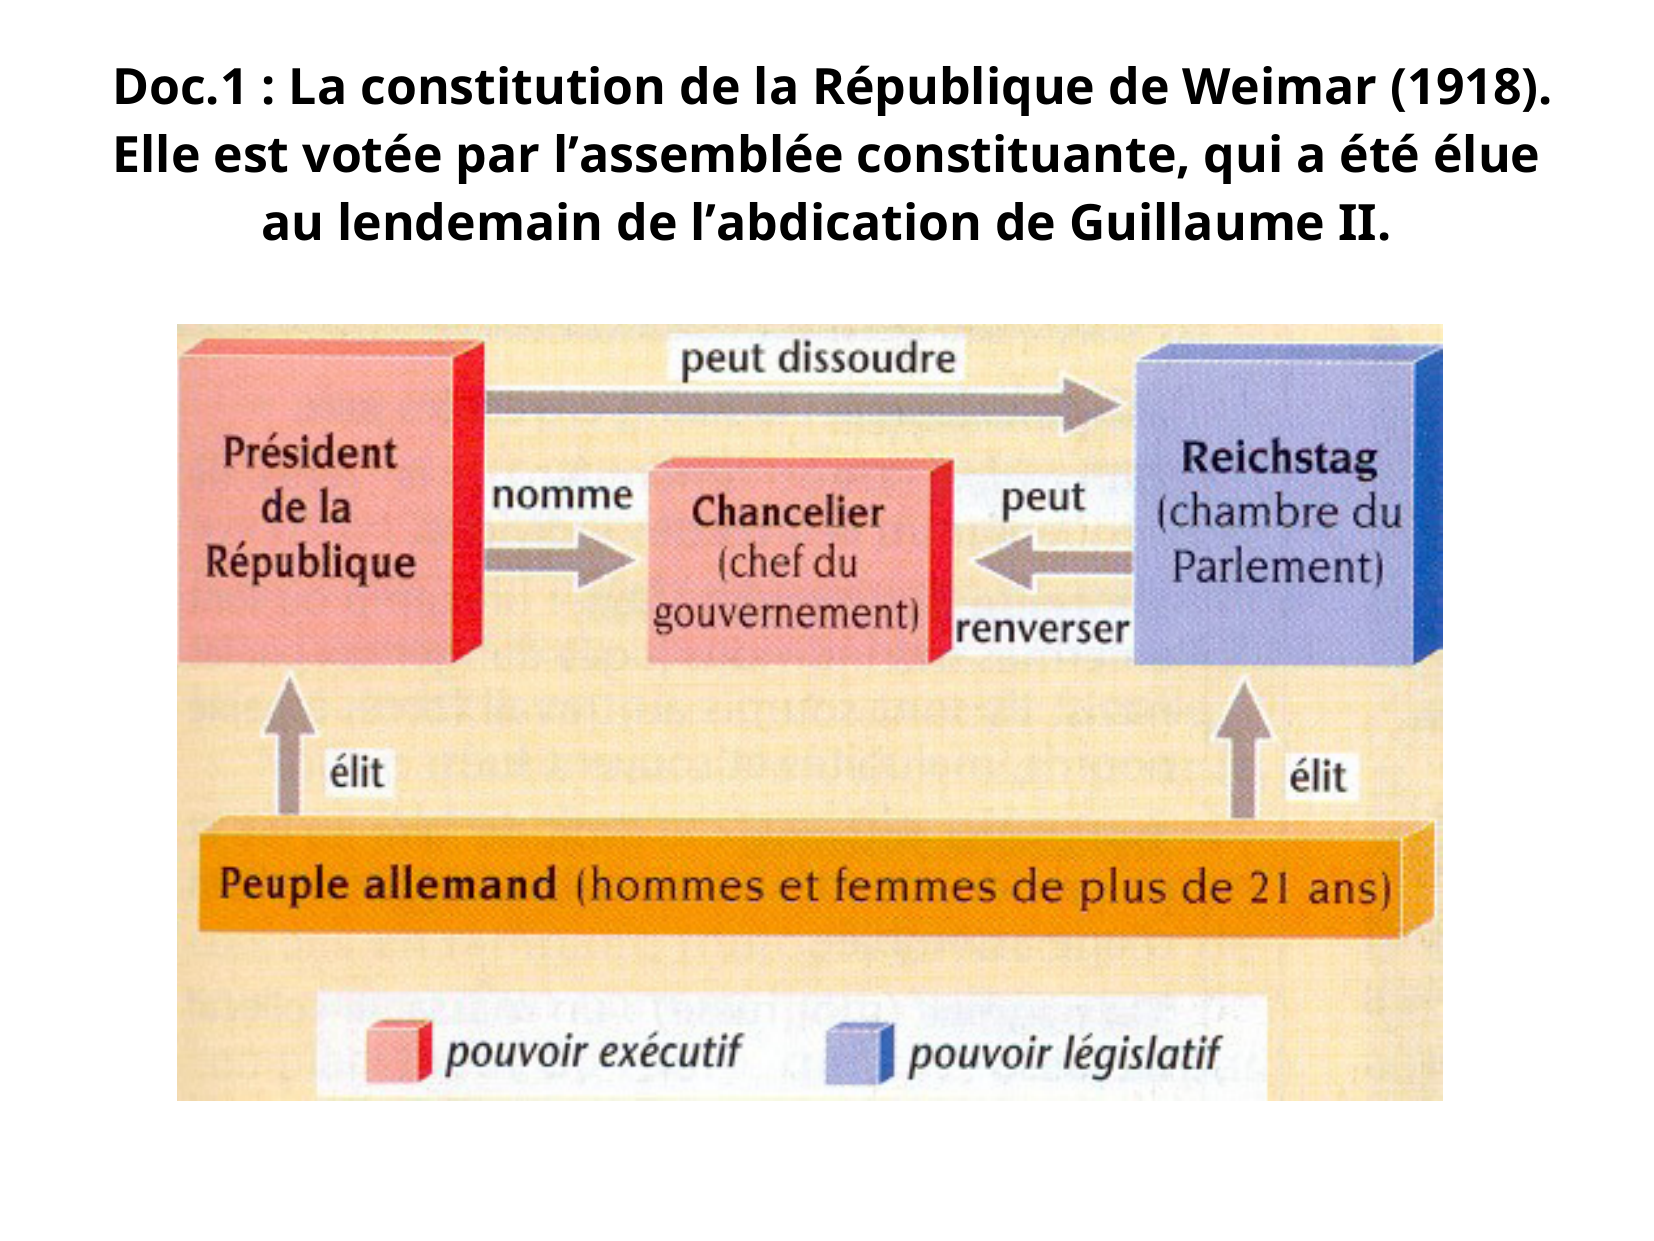

# Doc.1 : La constitution de la République de Weimar (1918). Elle est votée par l’assemblée constituante, qui a été élue au lendemain de l’abdication de Guillaume II.